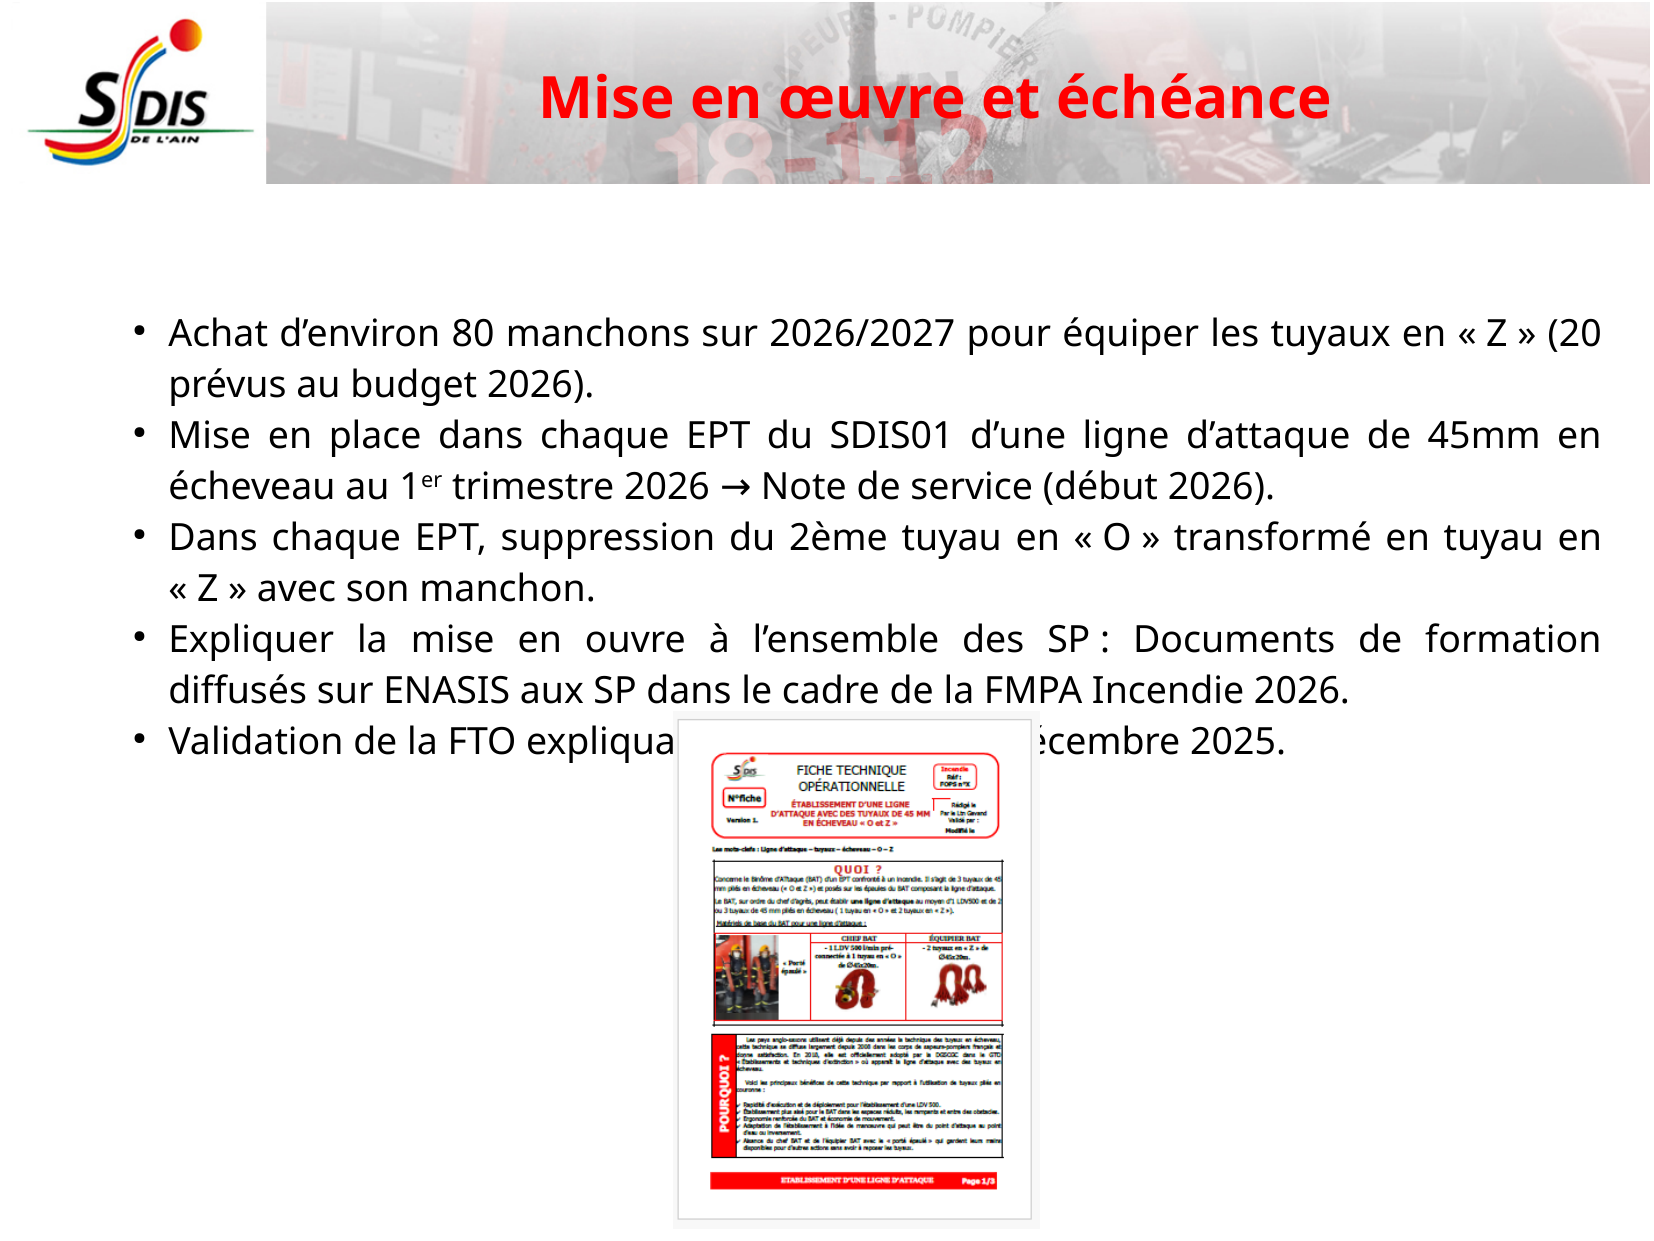

# Mise en œuvre et échéance
Achat d’environ 80 manchons sur 2026/2027 pour équiper les tuyaux en « Z » (20 prévus au budget 2026).
Mise en place dans chaque EPT du SDIS01 d’une ligne d’attaque de 45mm en écheveau au 1er trimestre 2026 → Note de service (début 2026).
Dans chaque EPT, suppression du 2ème tuyau en « O » transformé en tuyau en « Z » avec son manchon.
Expliquer la mise en ouvre à l’ensemble des SP : Documents de formation diffusés sur ENASIS aux SP dans le cadre de la FMPA Incendie 2026.
Validation de la FTO expliquant la technique en décembre 2025.